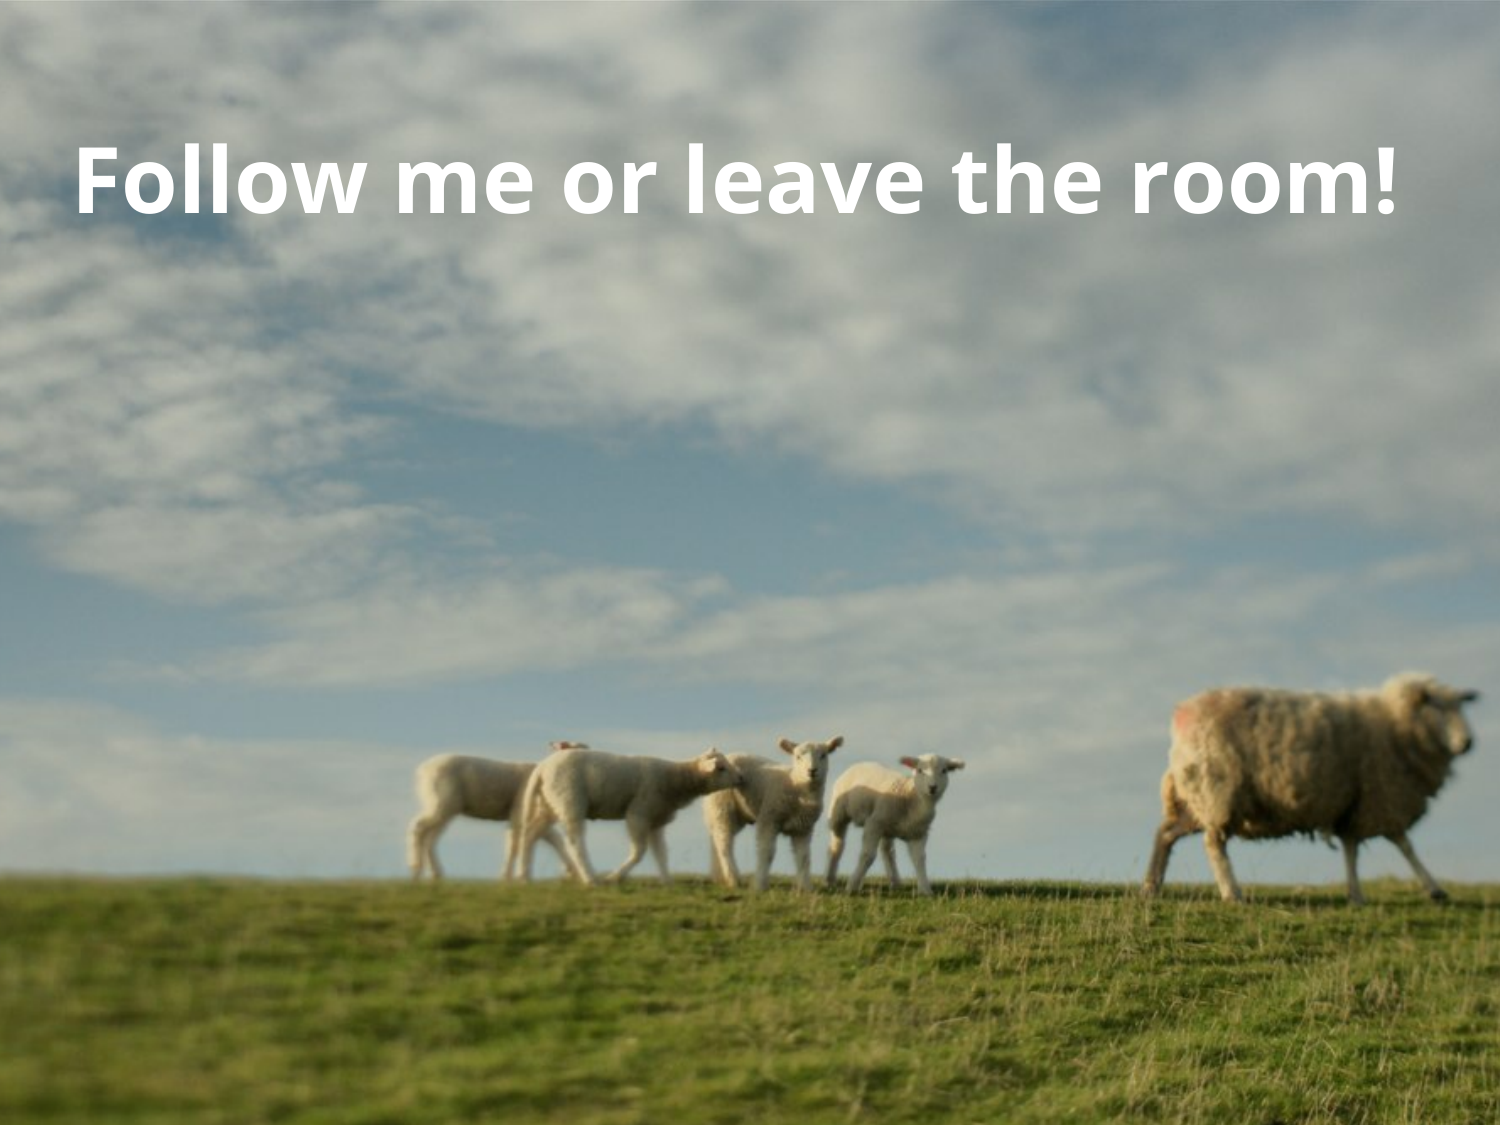

# Follow me or leave the room!